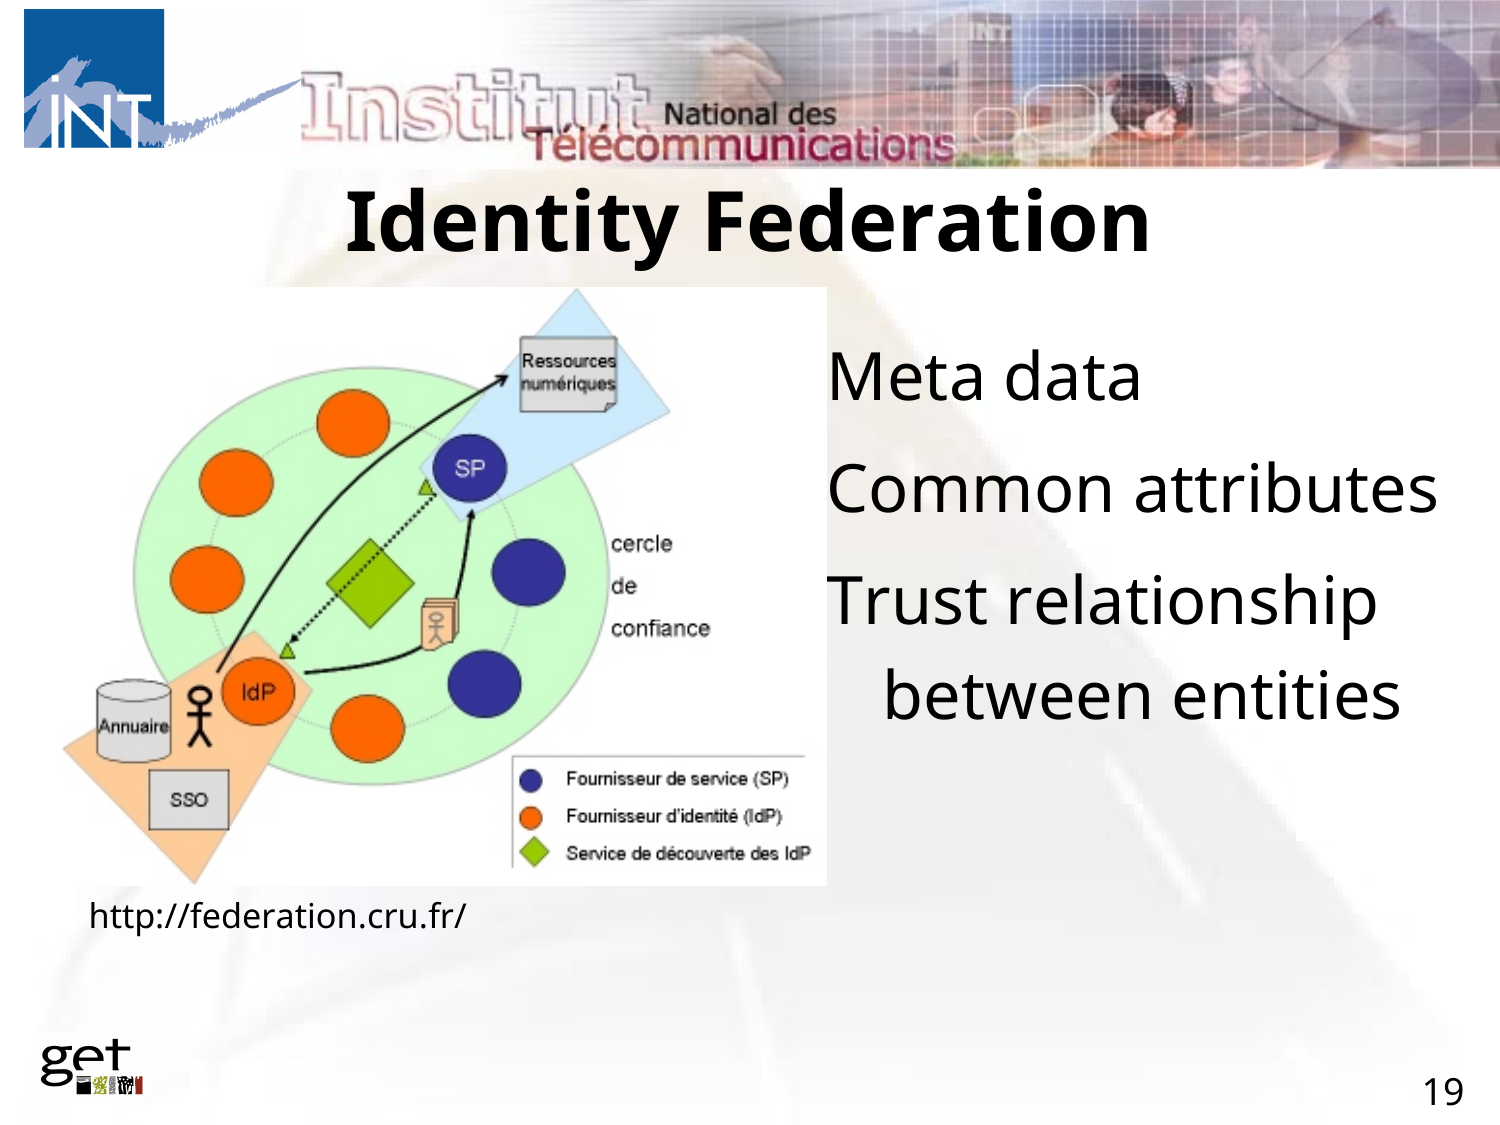

# Identity Federation
Meta data
Common attributes
Trust relationship between entities
http://federation.cru.fr/